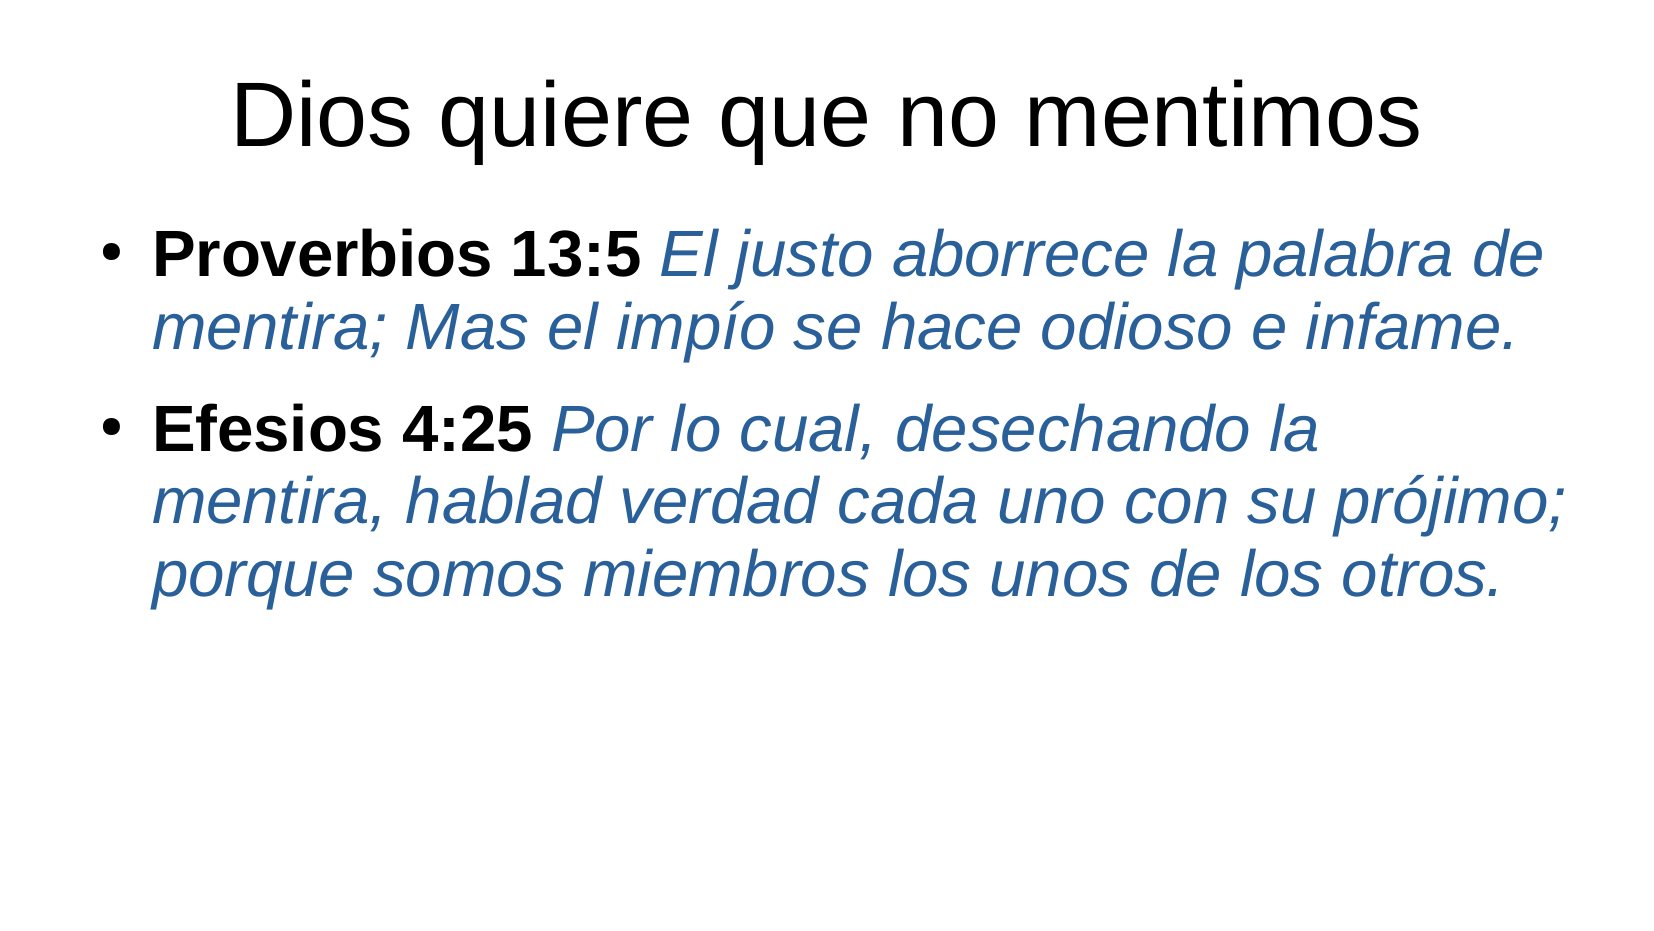

# Dios quiere que no mentimos
Proverbios 13:5 El justo aborrece la palabra de mentira; Mas el impío se hace odioso e infame.
Efesios 4:25 Por lo cual, desechando la mentira, hablad verdad cada uno con su prójimo; porque somos miembros los unos de los otros.